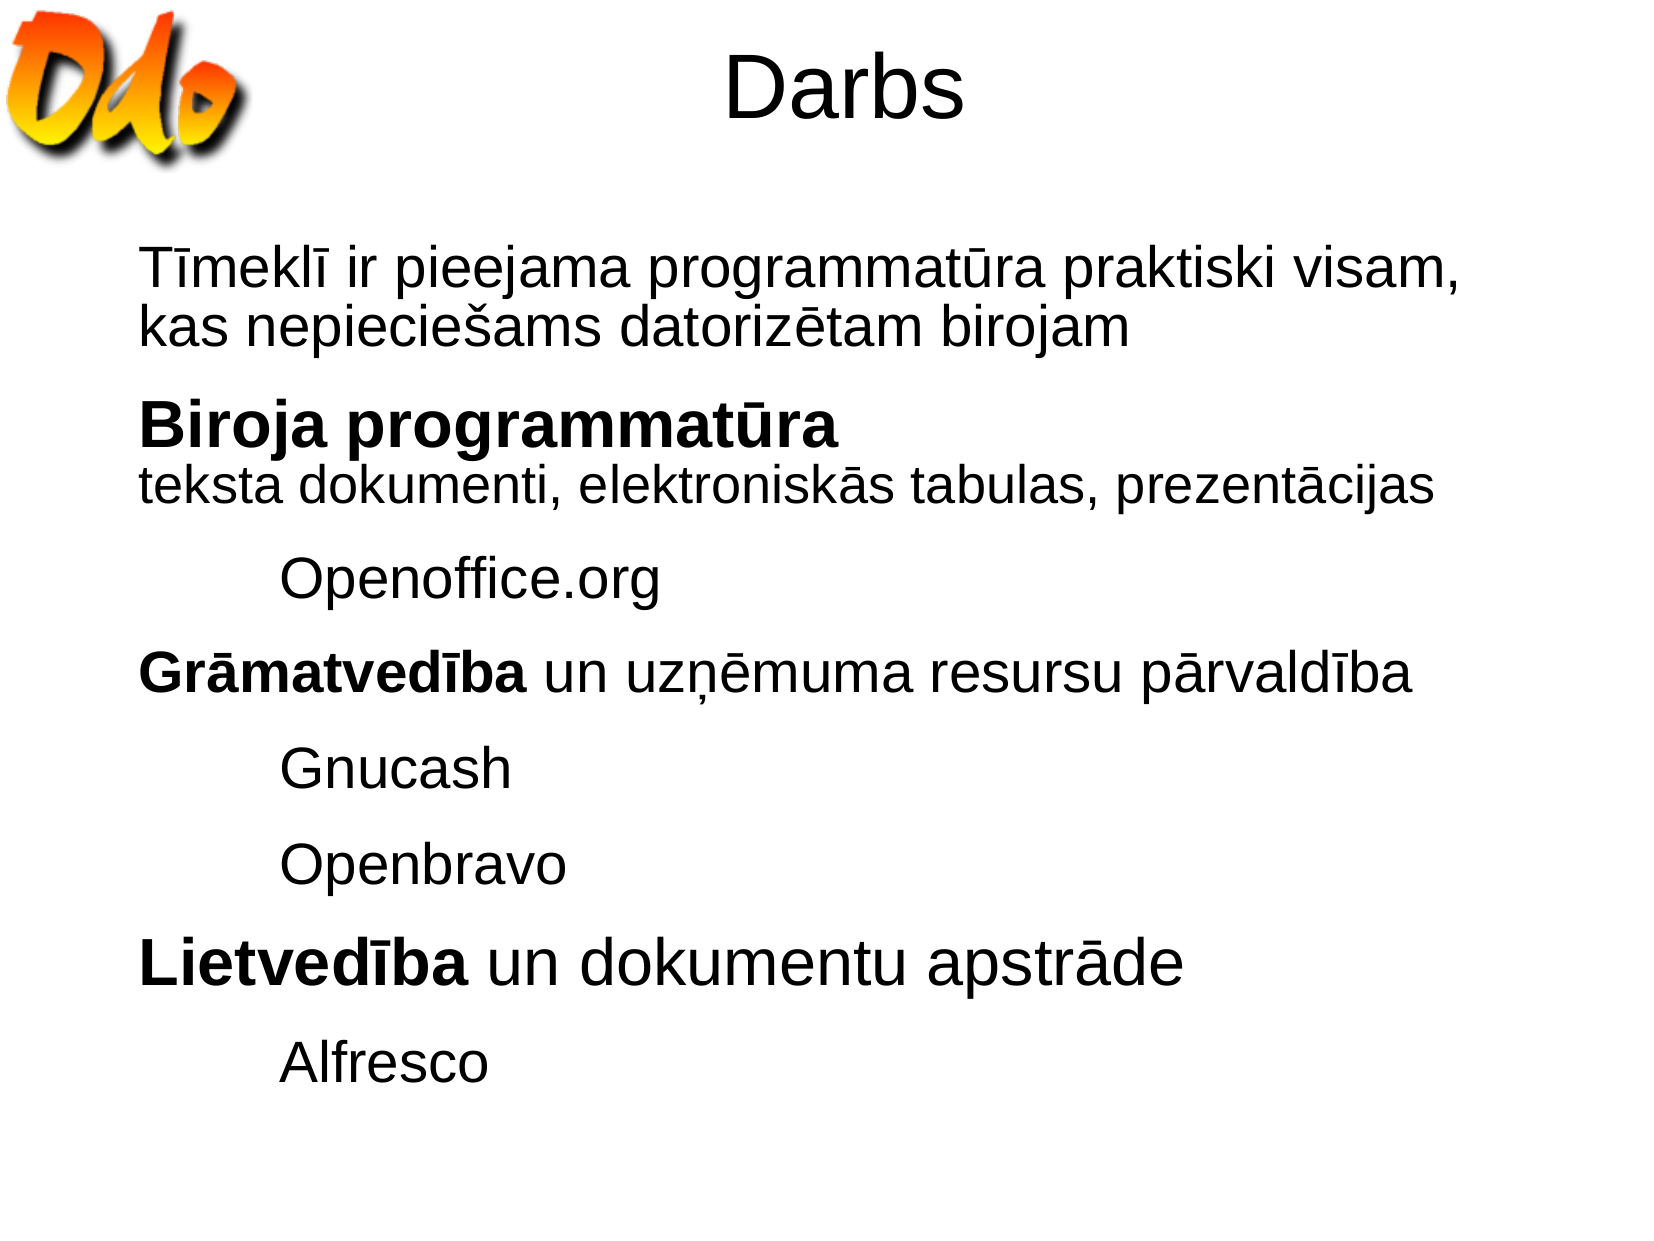

# Darbs
Tīmeklī ir pieejama programmatūra praktiski visam, kas nepieciešams datorizētam birojam
Biroja programmatūra
teksta dokumenti, elektroniskās tabulas, prezentācijas
Openoffice.org
Grāmatvedība un uzņēmuma resursu pārvaldība
Gnucash
Openbravo
Lietvedība un dokumentu apstrāde
Alfresco